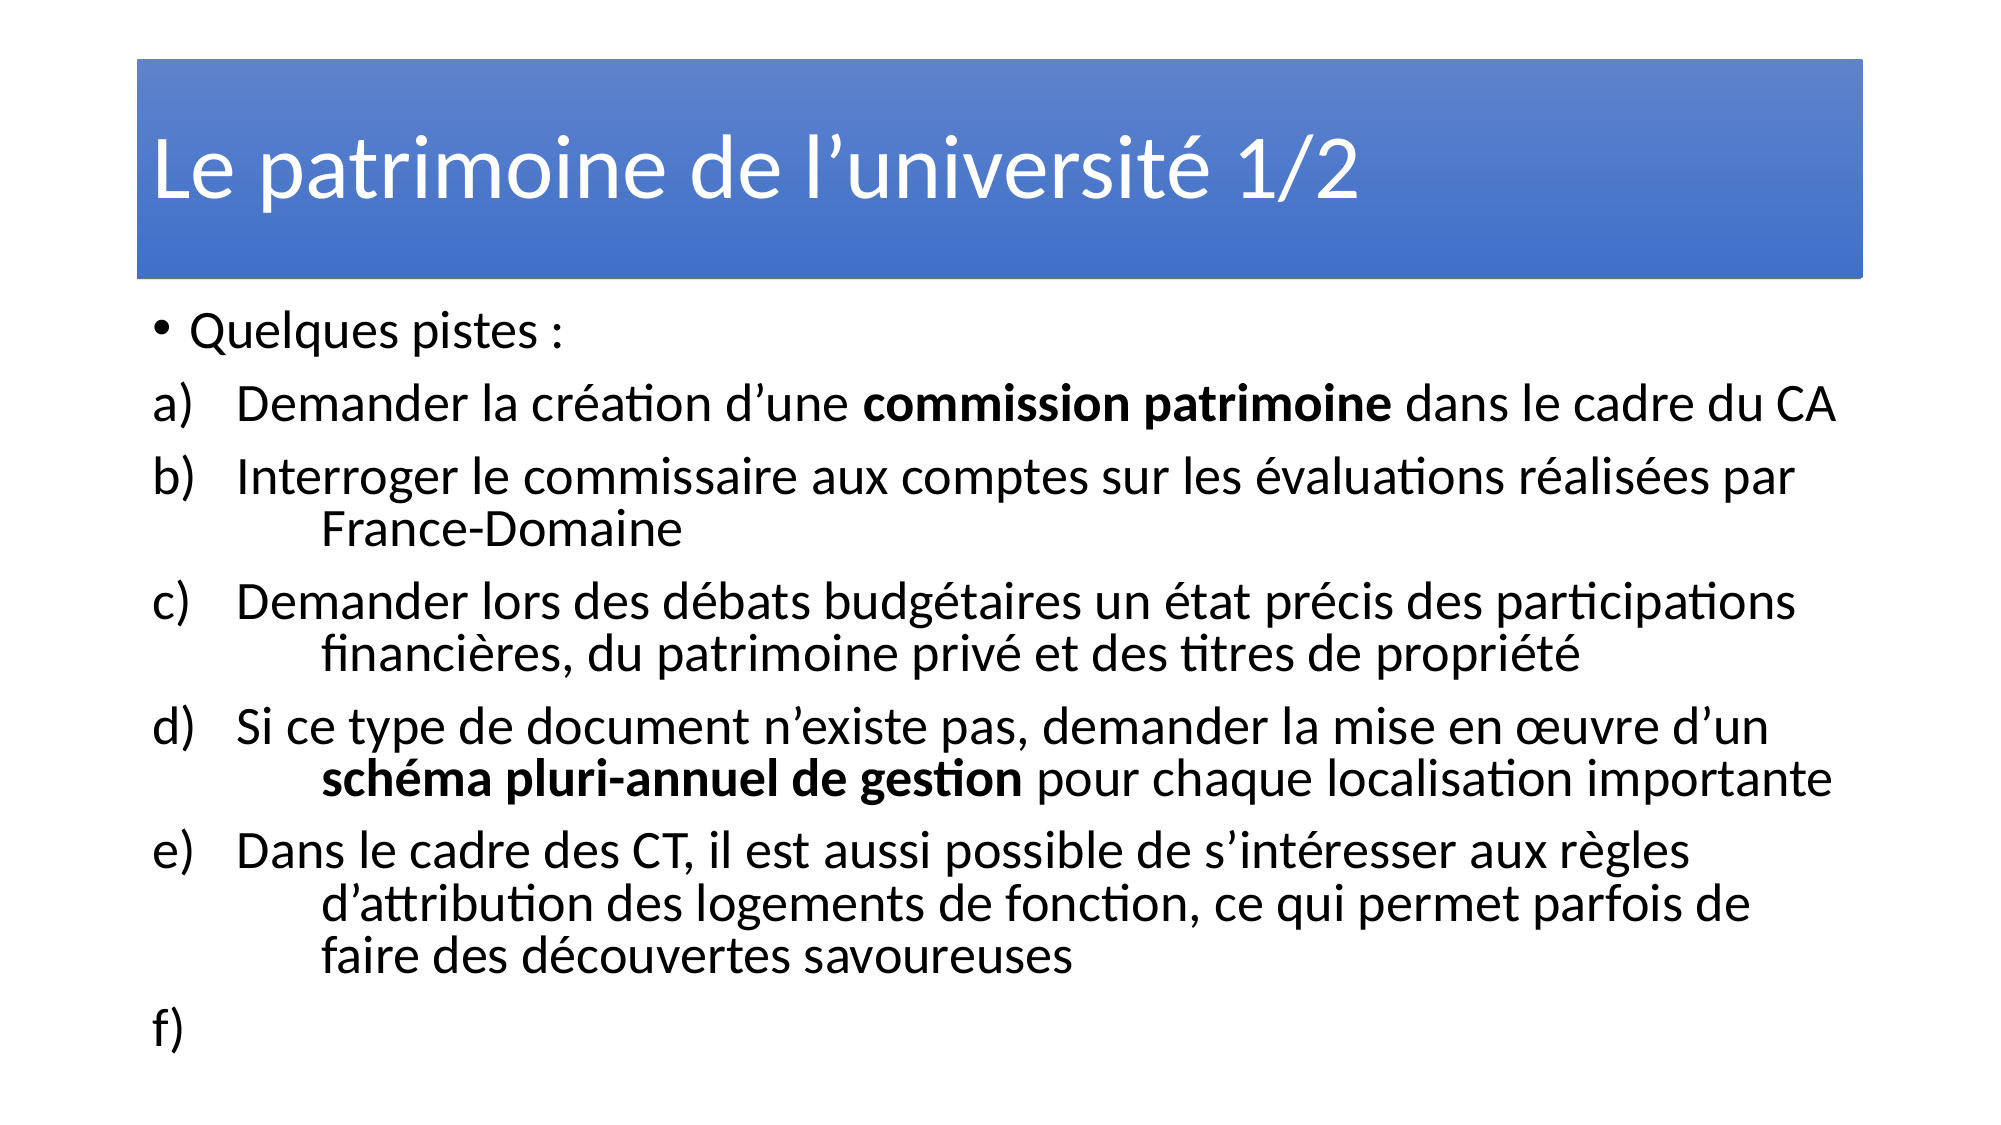

# Le patrimoine de l’université 1/2
Quelques pistes :
Demander la création d’une commission patrimoine dans le cadre du CA
Interroger le commissaire aux comptes sur les évaluations réalisées par France-Domaine
Demander lors des débats budgétaires un état précis des participations financières, du patrimoine privé et des titres de propriété
Si ce type de document n’existe pas, demander la mise en œuvre d’un schéma pluri-annuel de gestion pour chaque localisation importante
Dans le cadre des CT, il est aussi possible de s’intéresser aux règles d’attribution des logements de fonction, ce qui permet parfois de faire des découvertes savoureuses